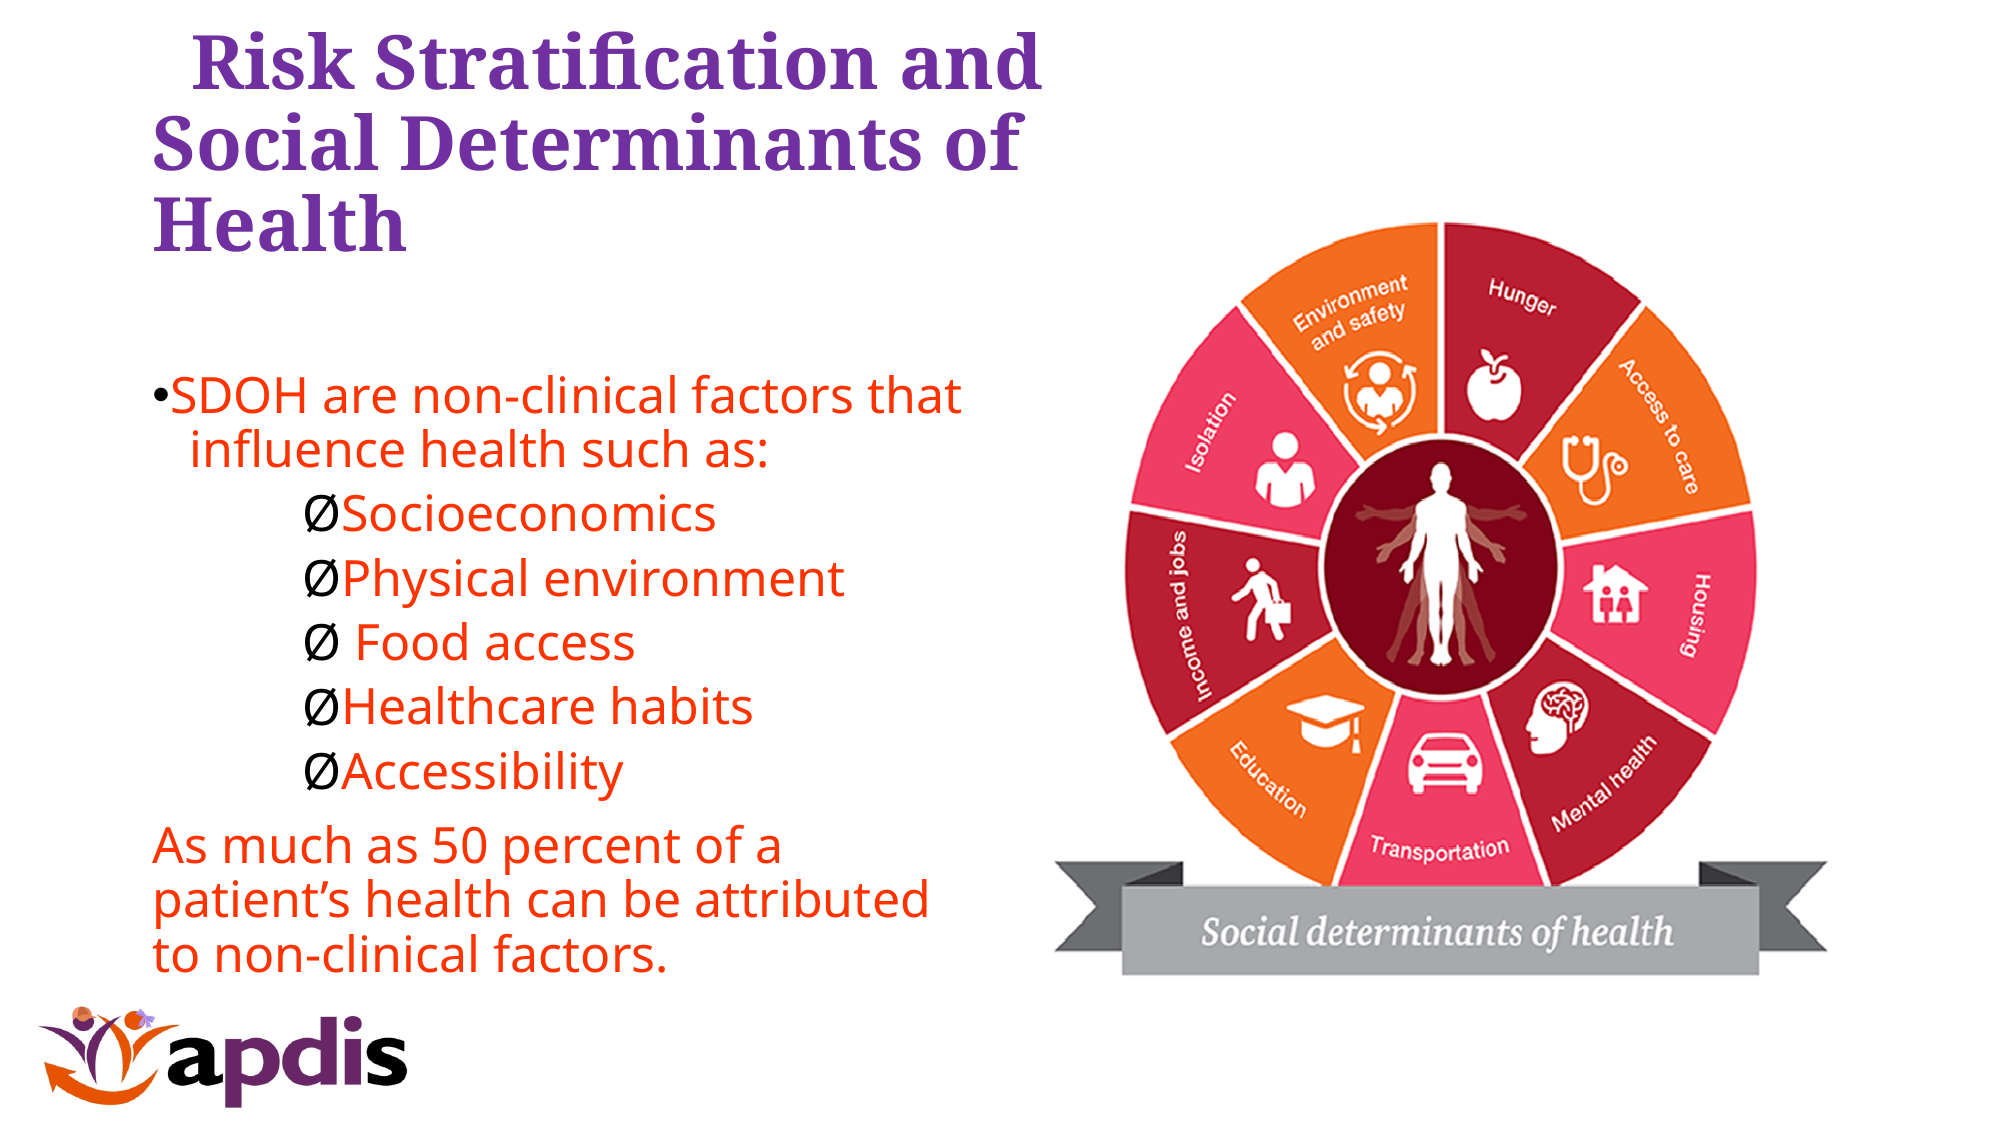

# Risk Stratification and Social Determinants of Health
SDOH are non-clinical factors that influence health such as:
Socioeconomics
Physical environment
 Food access
Healthcare habits
Accessibility
As much as 50 percent of a patient’s health can be attributed to non-clinical factors.